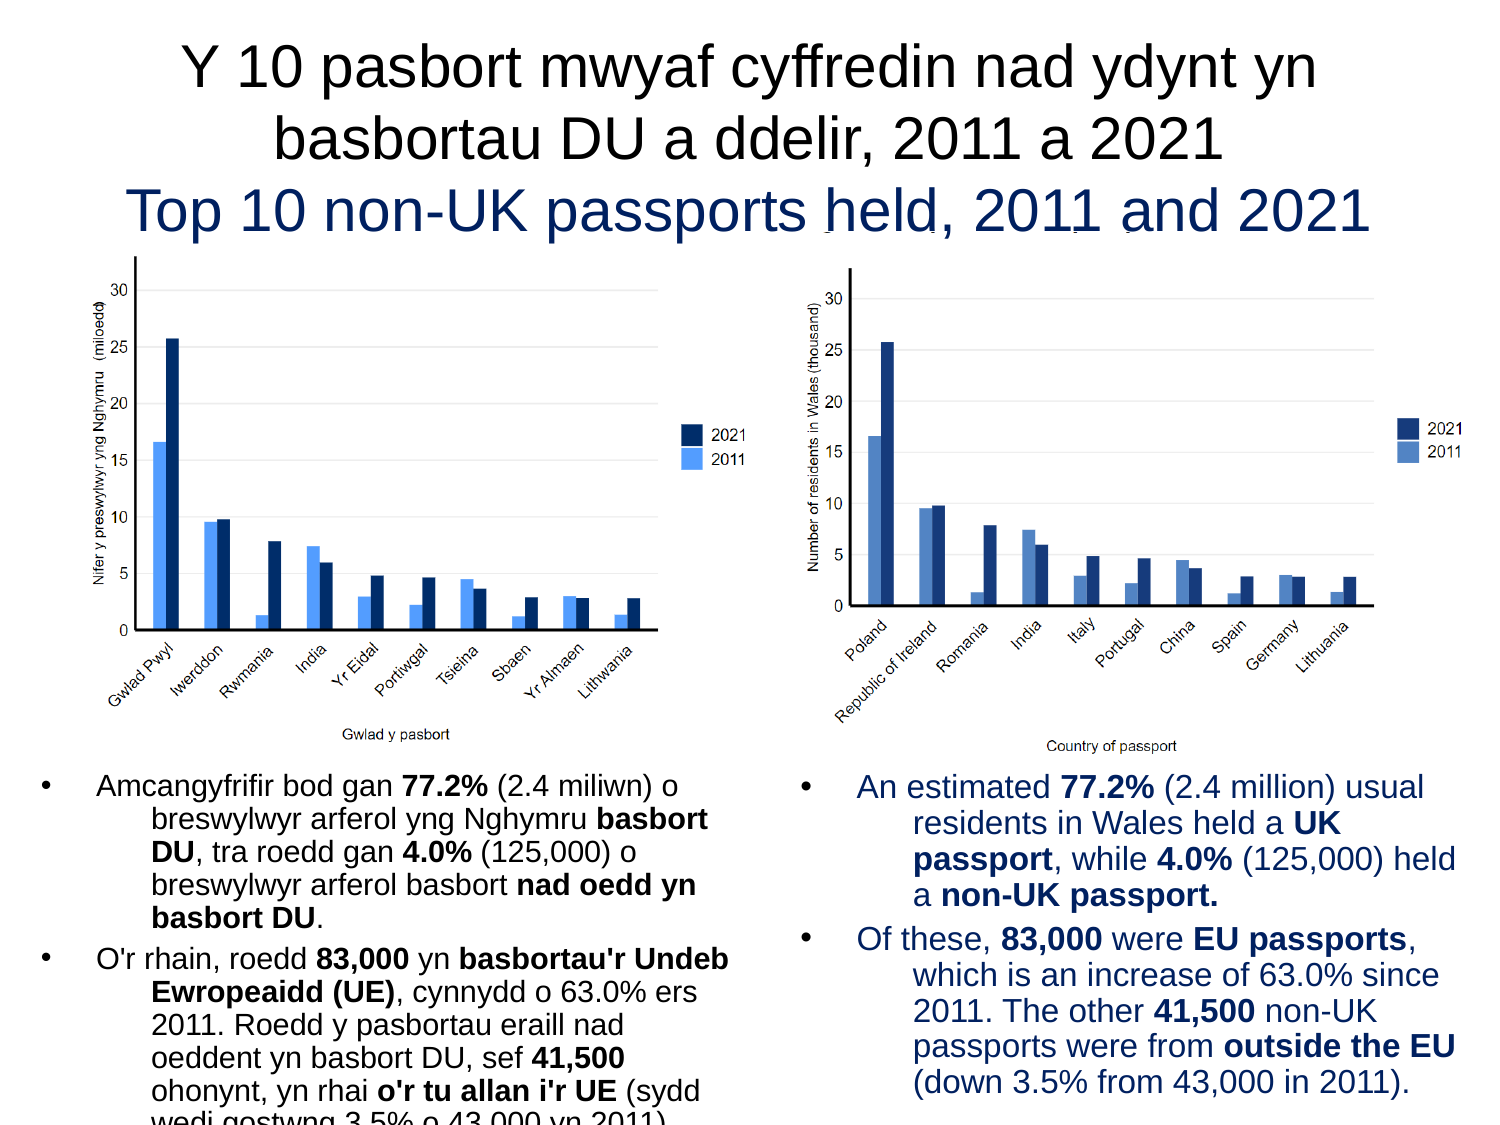

Y 10 pasbort mwyaf cyffredin nad ydynt yn basbortau DU a ddelir, 2011 a 2021
Top 10 non-UK passports held, 2011 and 2021
# Amcangyfrifir bod gan 77.2% (2.4 miliwn) o breswylwyr arferol yng Nghymru basbort DU, tra roedd gan 4.0% (125,000) o breswylwyr arferol basbort nad oedd yn basbort DU.
O'r rhain, roedd 83,000 yn basbortau'r Undeb Ewropeaidd (UE), cynnydd o 63.0% ers 2011. Roedd y pasbortau eraill nad oeddent yn basbort DU, sef 41,500 ohonynt, yn rhai o'r tu allan i'r UE (sydd wedi gostwng 3.5% o 43,000 yn 2011).
An estimated 77.2% (2.4 million) usual residents in Wales held a UK passport, while 4.0% (125,000) held a non-UK passport.
Of these, 83,000 were EU passports, which is an increase of 63.0% since 2011. The other 41,500 non-UK passports were from outside the EU (down 3.5% from 43,000 in 2011).